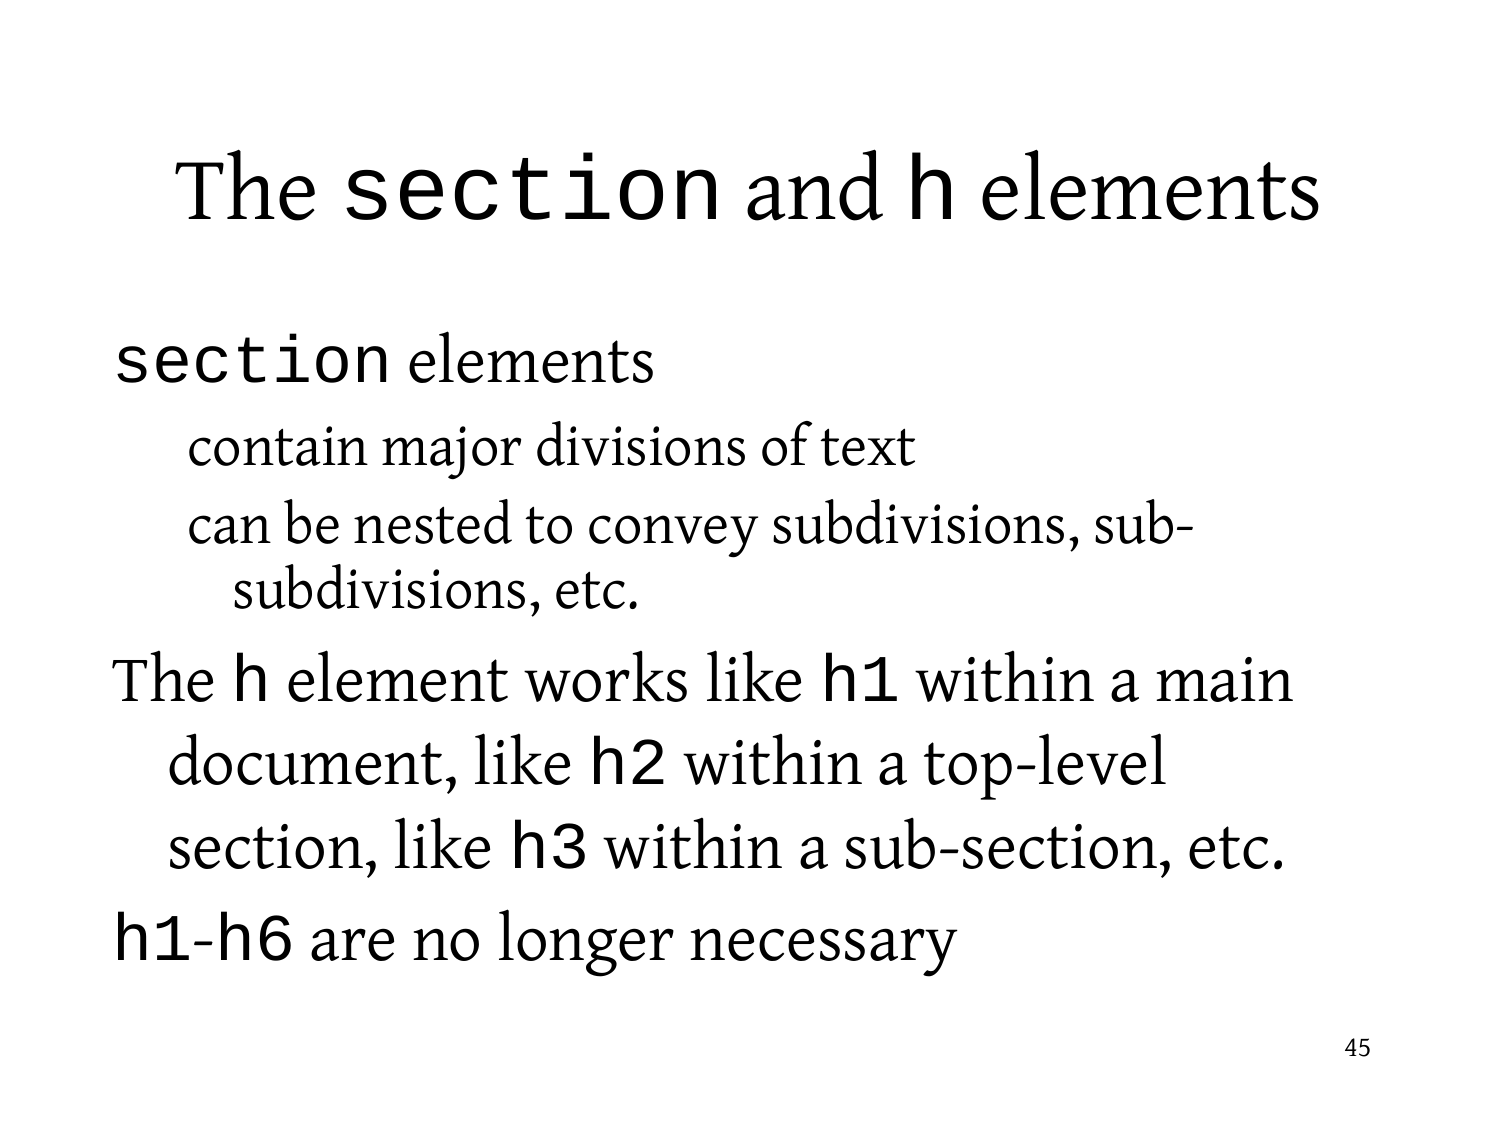

# The section and h elements
section elements
contain major divisions of text
can be nested to convey subdivisions, sub-subdivisions, etc.
The h element works like h1 within a main document, like h2 within a top-level section, like h3 within a sub-section, etc.
h1-h6 are no longer necessary